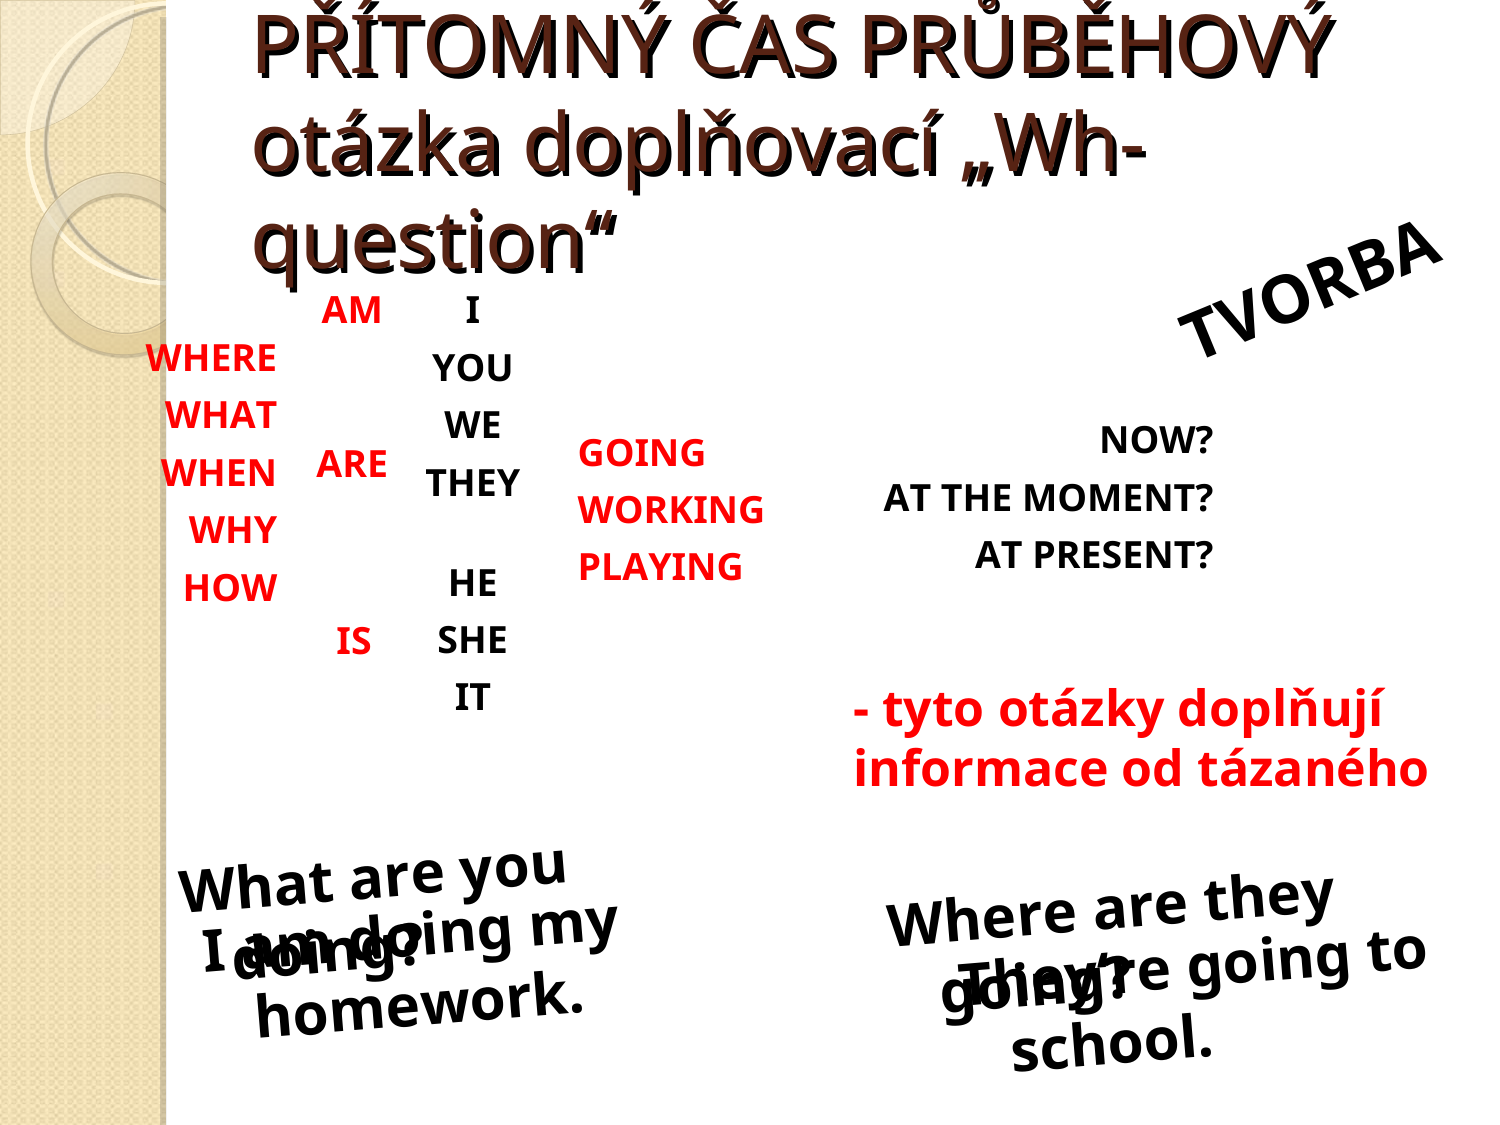

# PŘÍTOMNÝ ČAS PRŮBĚHOVÝ otázka doplňovací „Wh- question“
TVORBA
AM
I
YOU
WE
THEY
WHERE
WHAT
WHEN
WHY
HOW
NOW?
AT THE MOMENT?
AT PRESENT?
GOING
WORKING
PLAYING
ARE
HE
SHE
IT
IS
- tyto otázky doplňují informace od tázaného
What are you doing?
Where are they going?
I am doing my homework.
They‘re going to school.